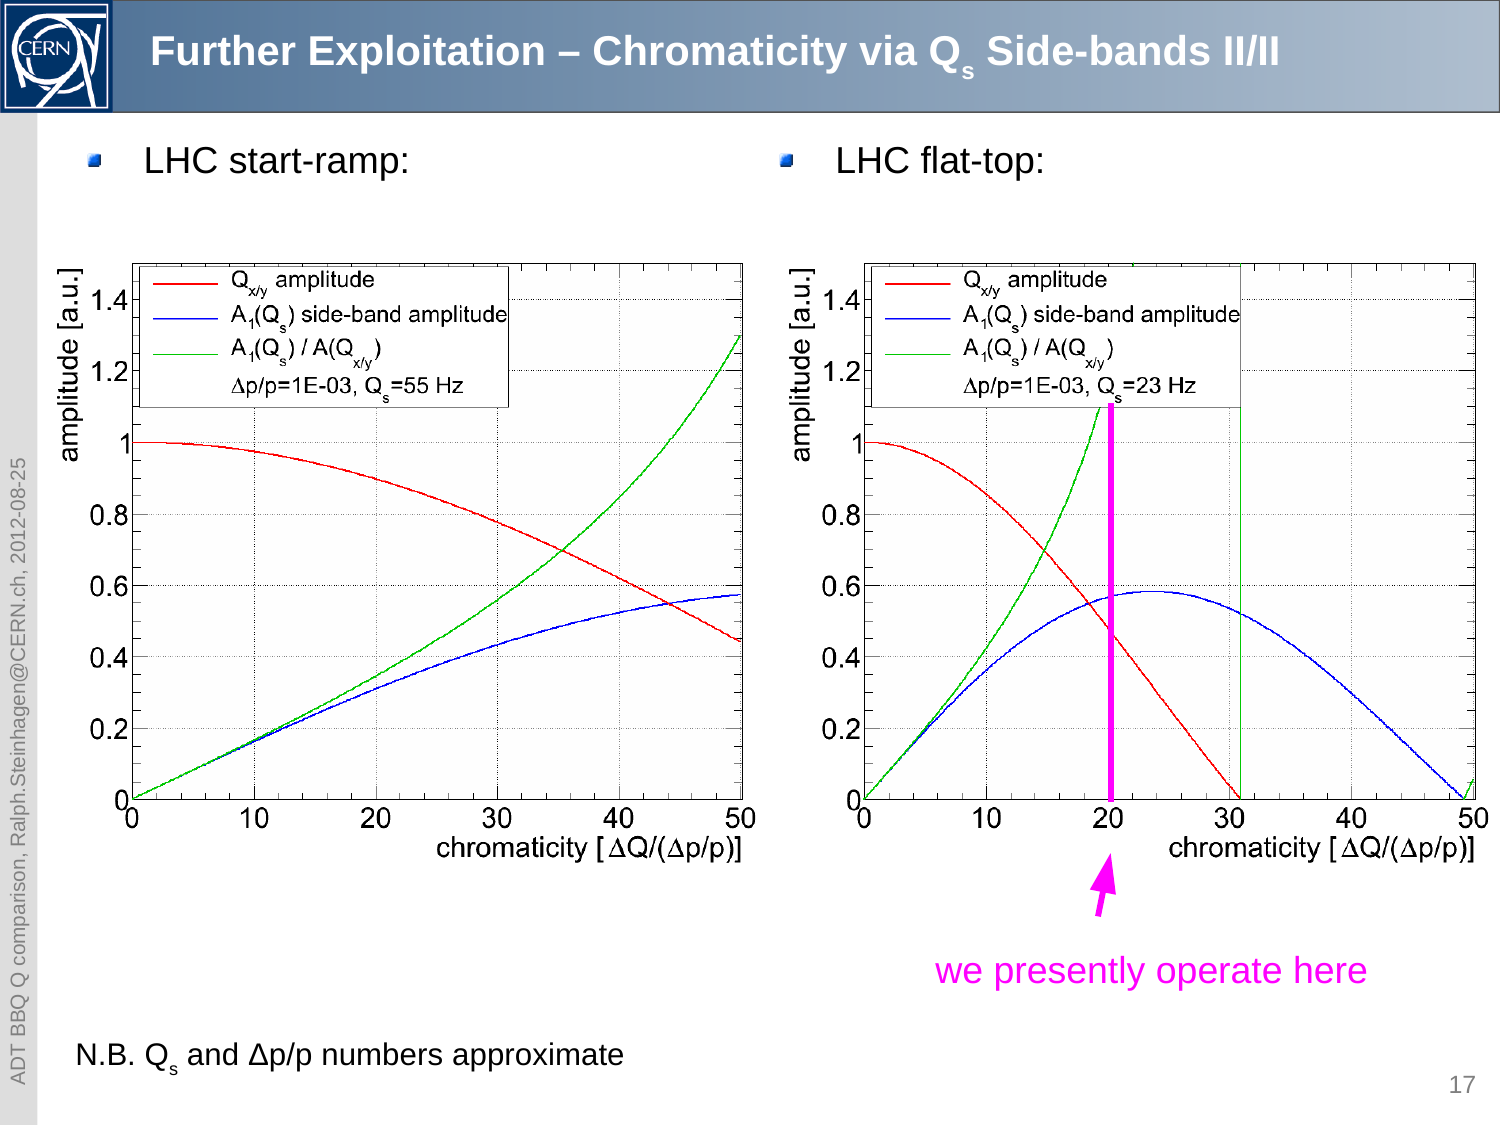

# Further Exploitation – Chromaticity via Qs Side-bands II/II
LHC start-ramp:
LHC flat-top:
we presently operate here
N.B. Qs and Δp/p numbers approximate